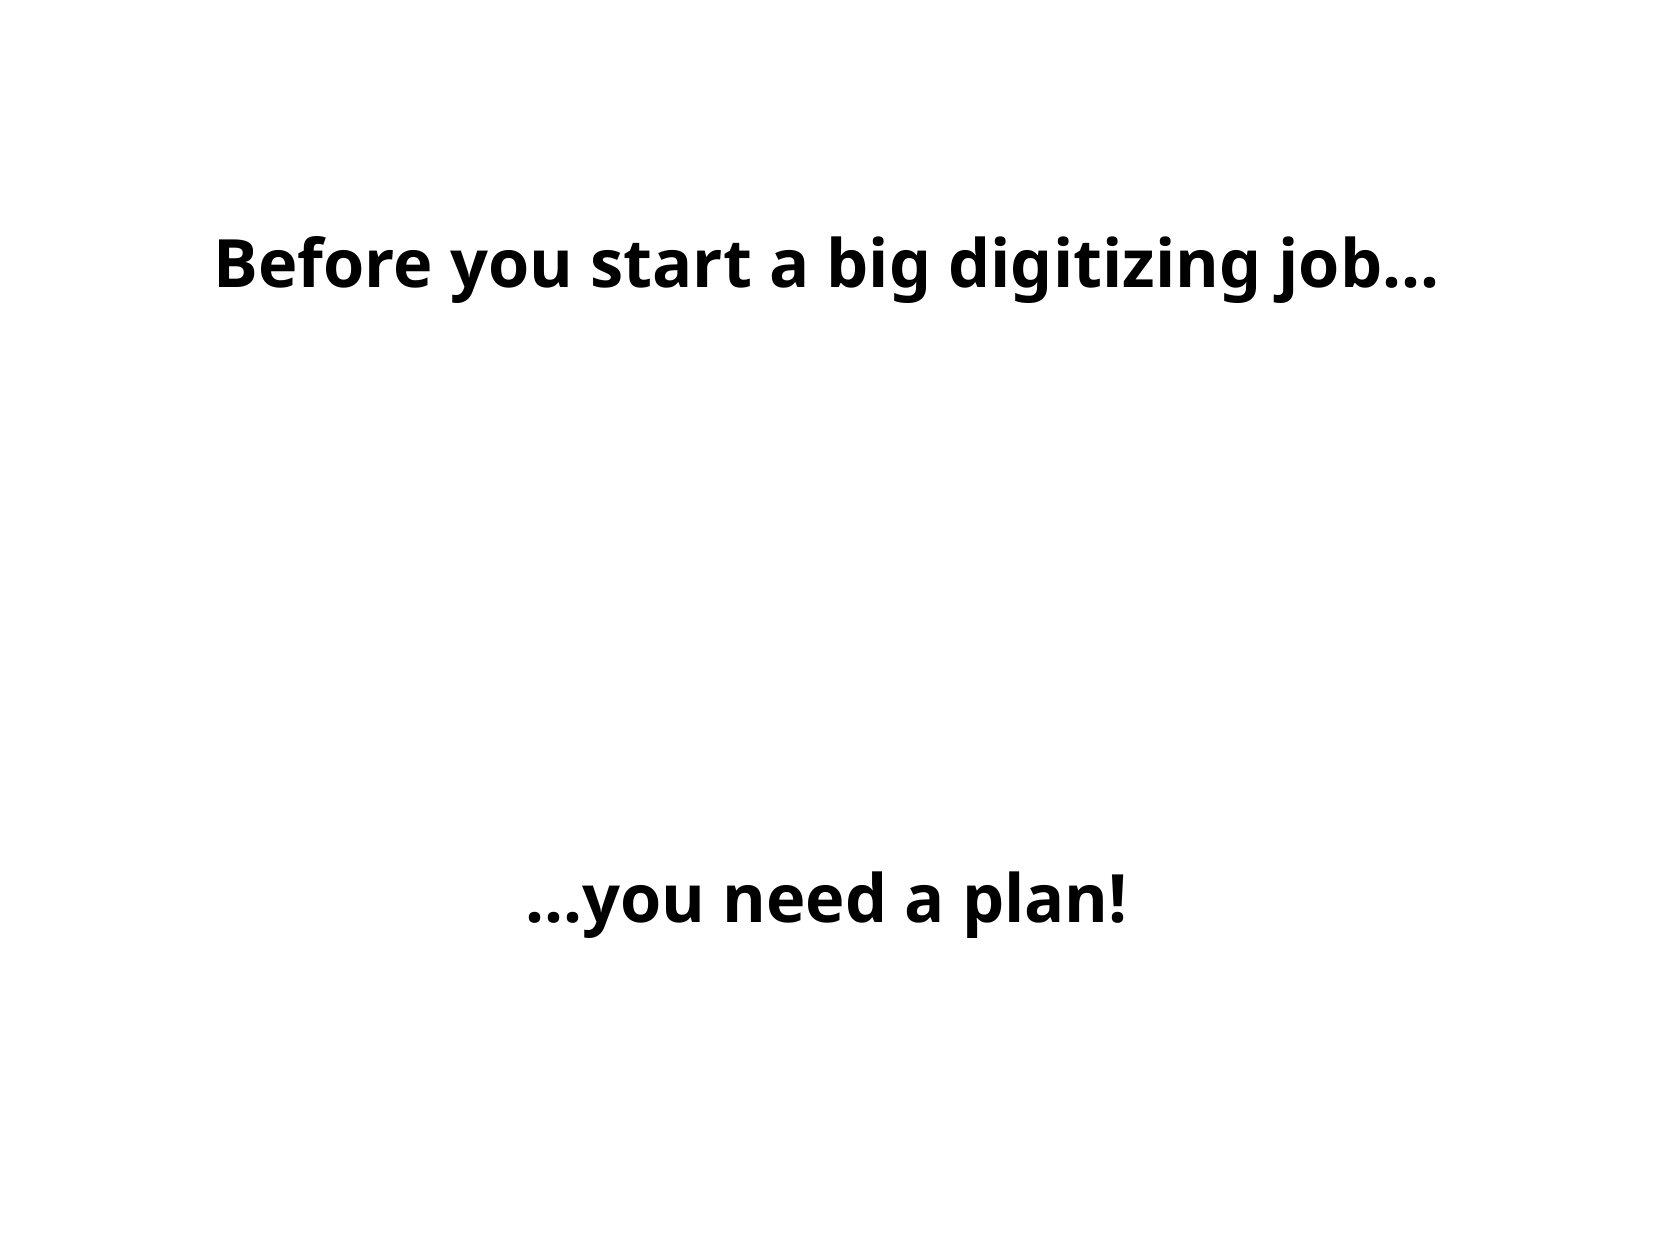

# Before you start a big digitizing job...
...you need a plan!